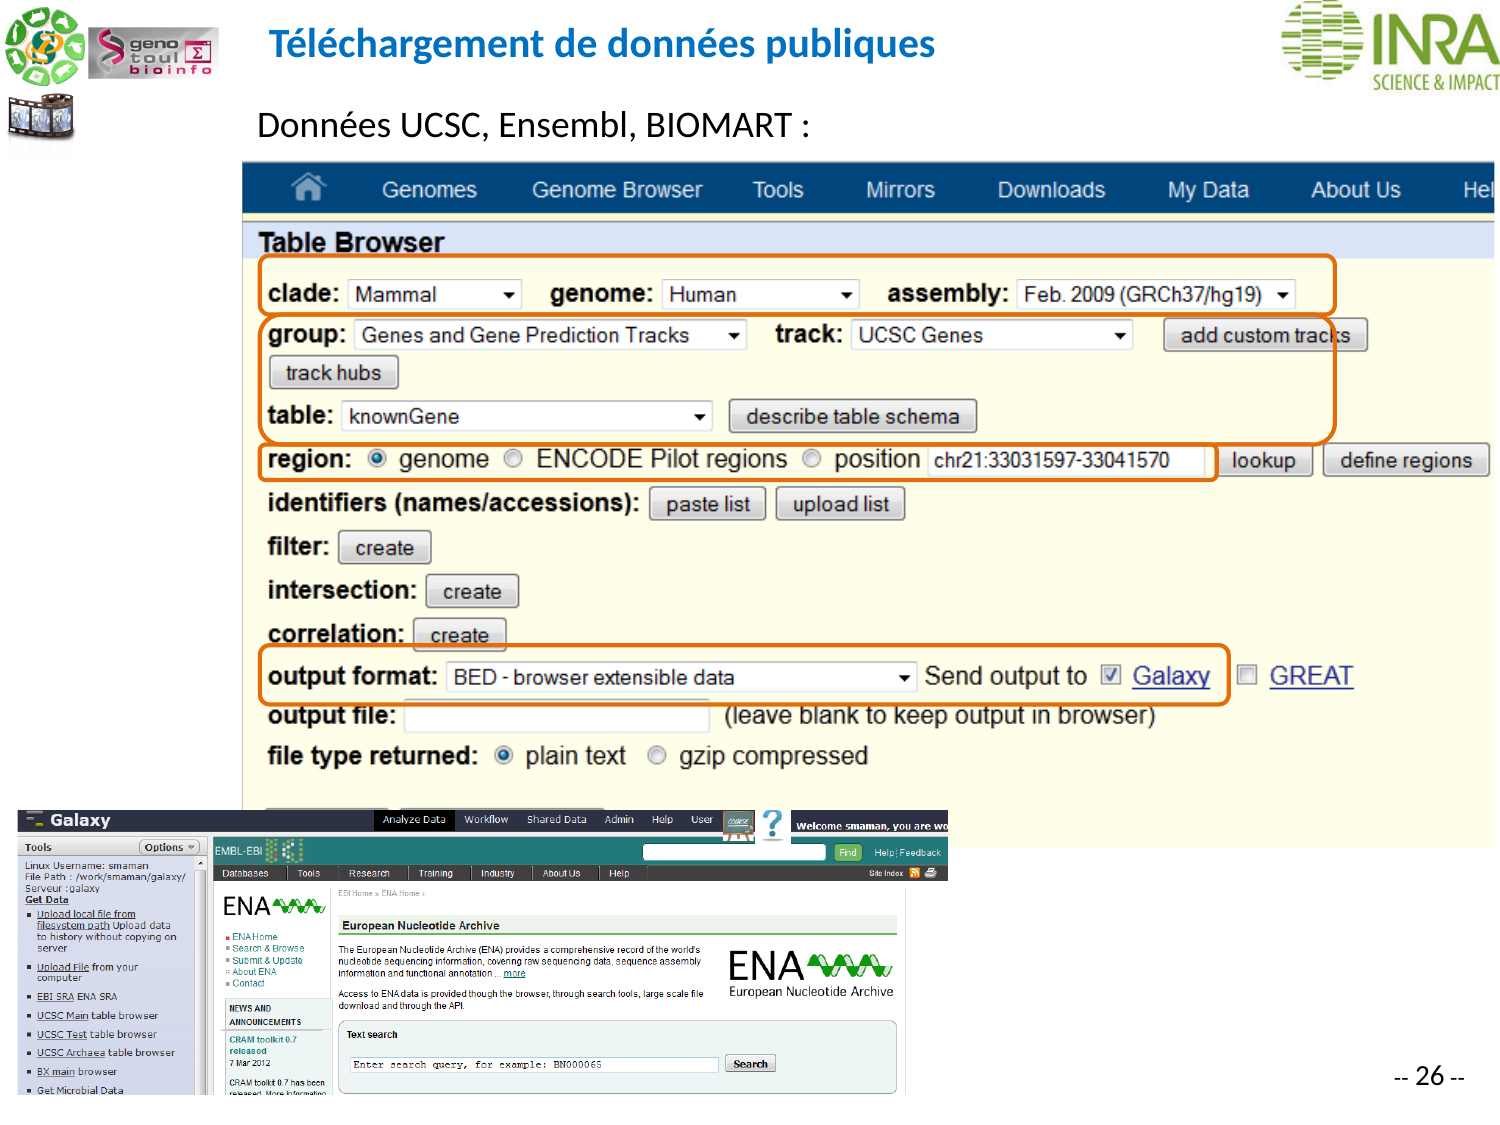

Téléchargement de données publiques
Données UCSC, Ensembl, BIOMART :